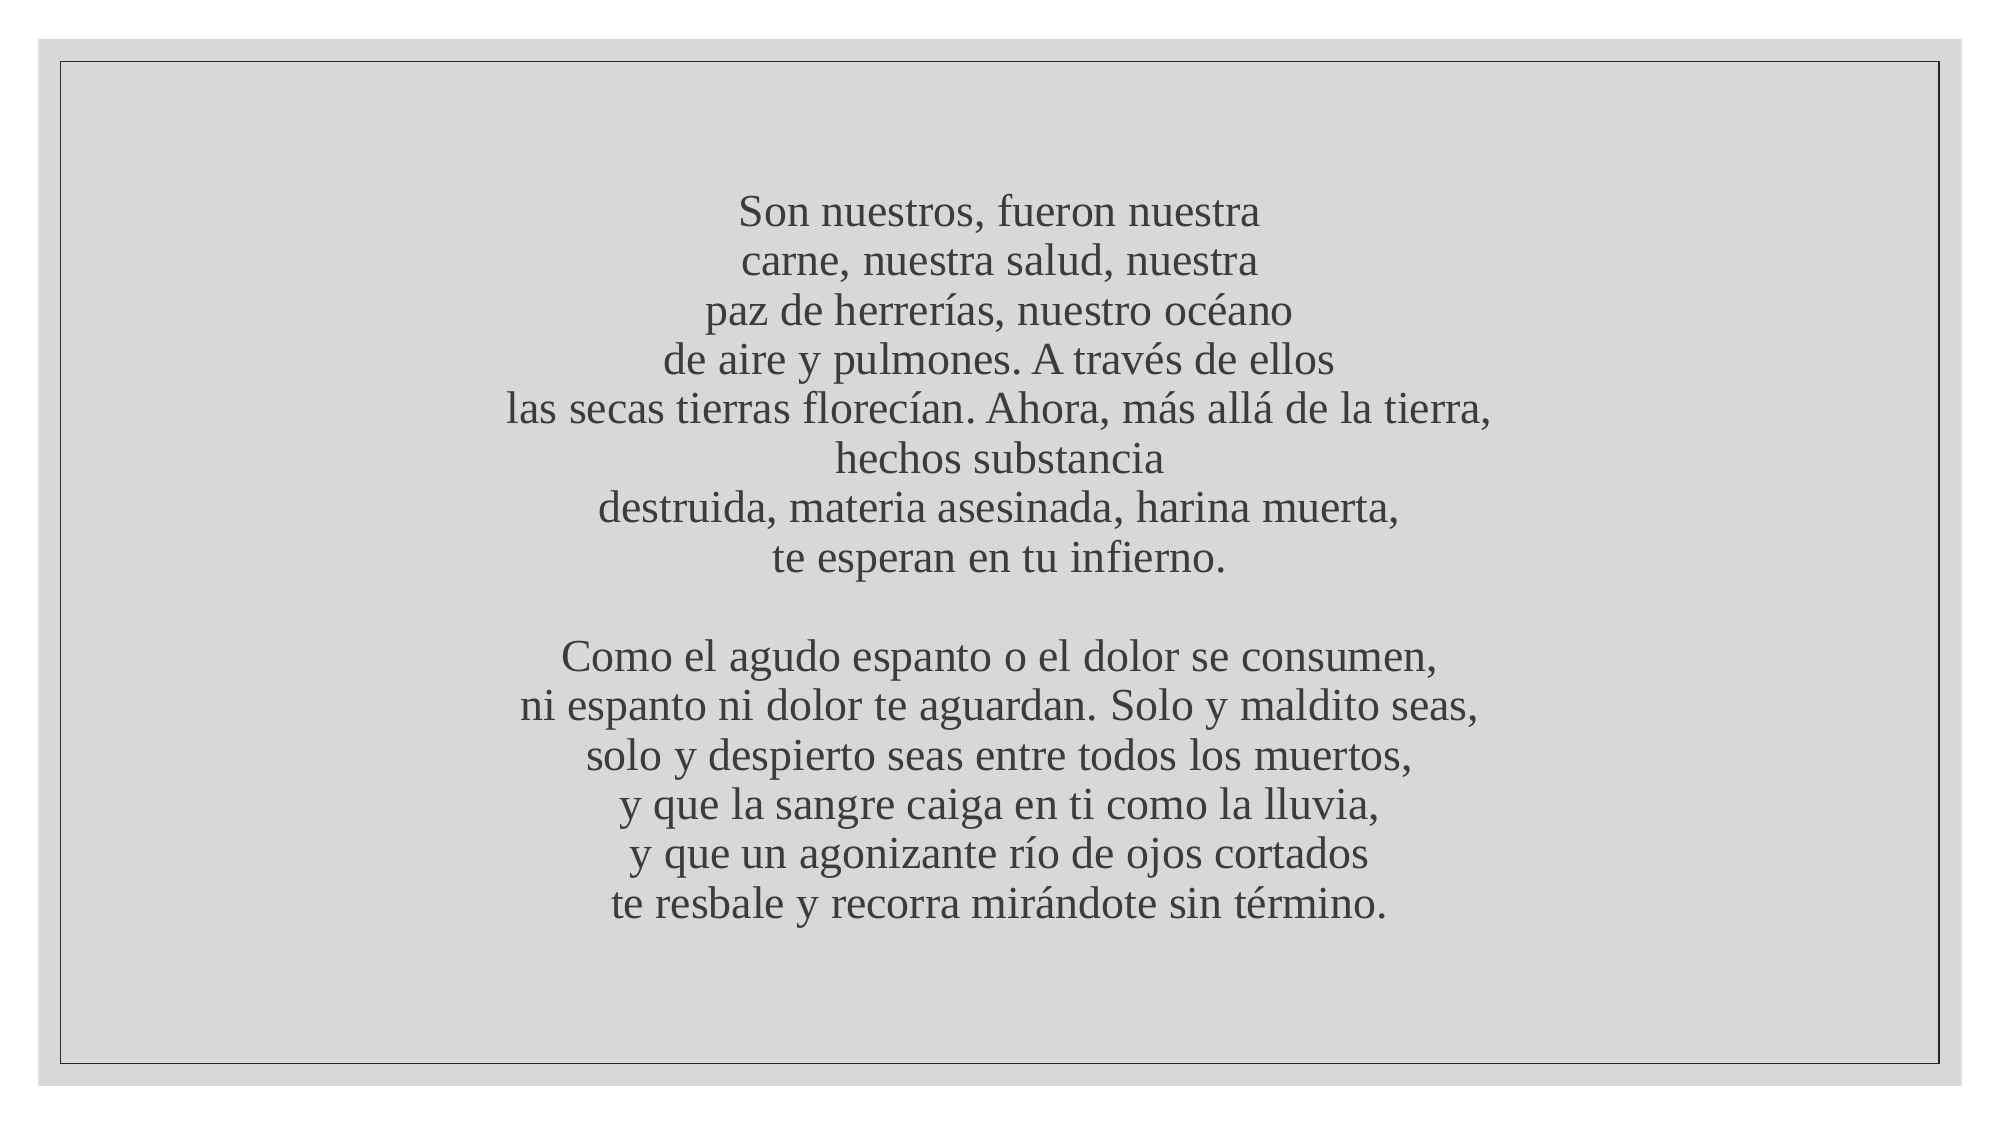

#
Son nuestros, fueron nuestra
carne, nuestra salud, nuestra
paz de herrerías, nuestro océano
de aire y pulmones. A través de ellos
las secas tierras florecían. Ahora, más allá de la tierra,
hechos substancia
destruida, materia asesinada, harina muerta,
te esperan en tu infierno.
Como el agudo espanto o el dolor se consumen,
ni espanto ni dolor te aguardan. Solo y maldito seas,
solo y despierto seas entre todos los muertos,
y que la sangre caiga en ti como la lluvia,
y que un agonizante río de ojos cortados
te resbale y recorra mirándote sin término.